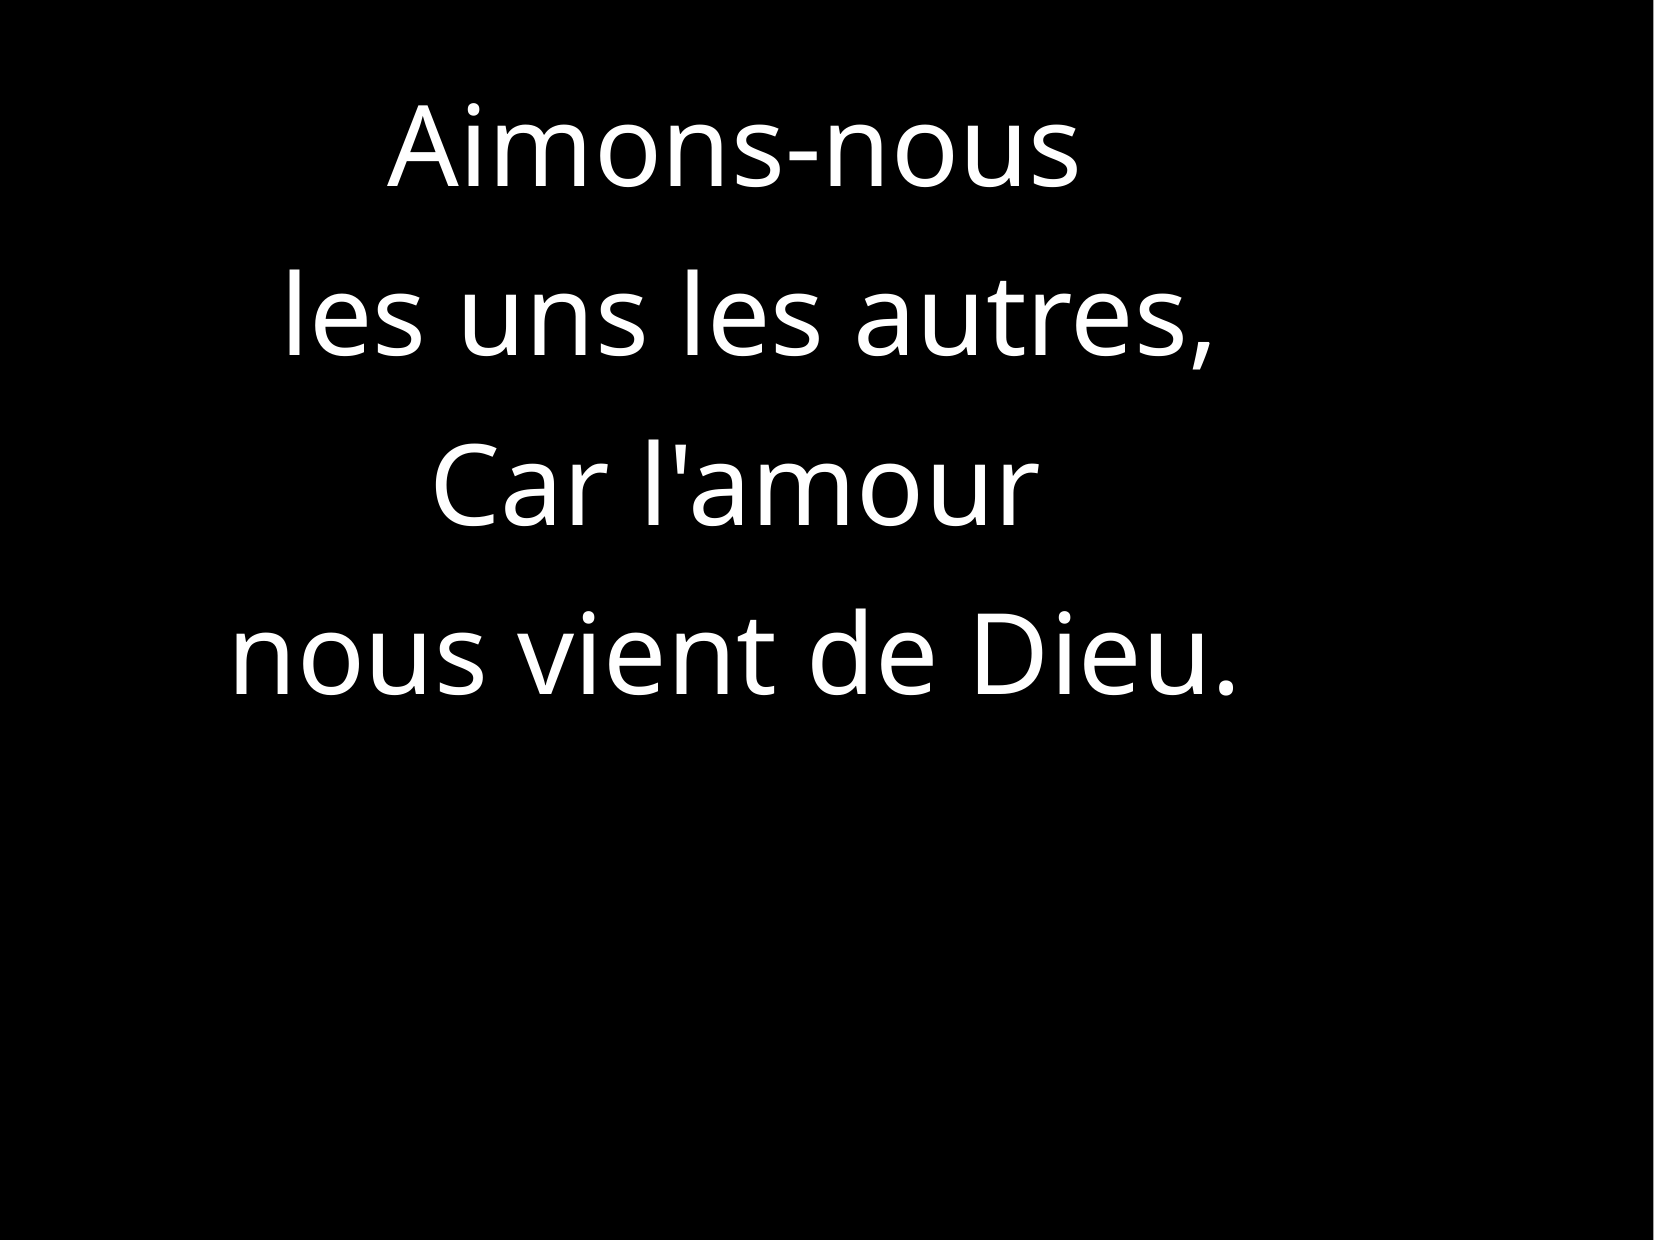

Aimons-nous
les uns les autres,
Car l'amour
nous vient de Dieu.